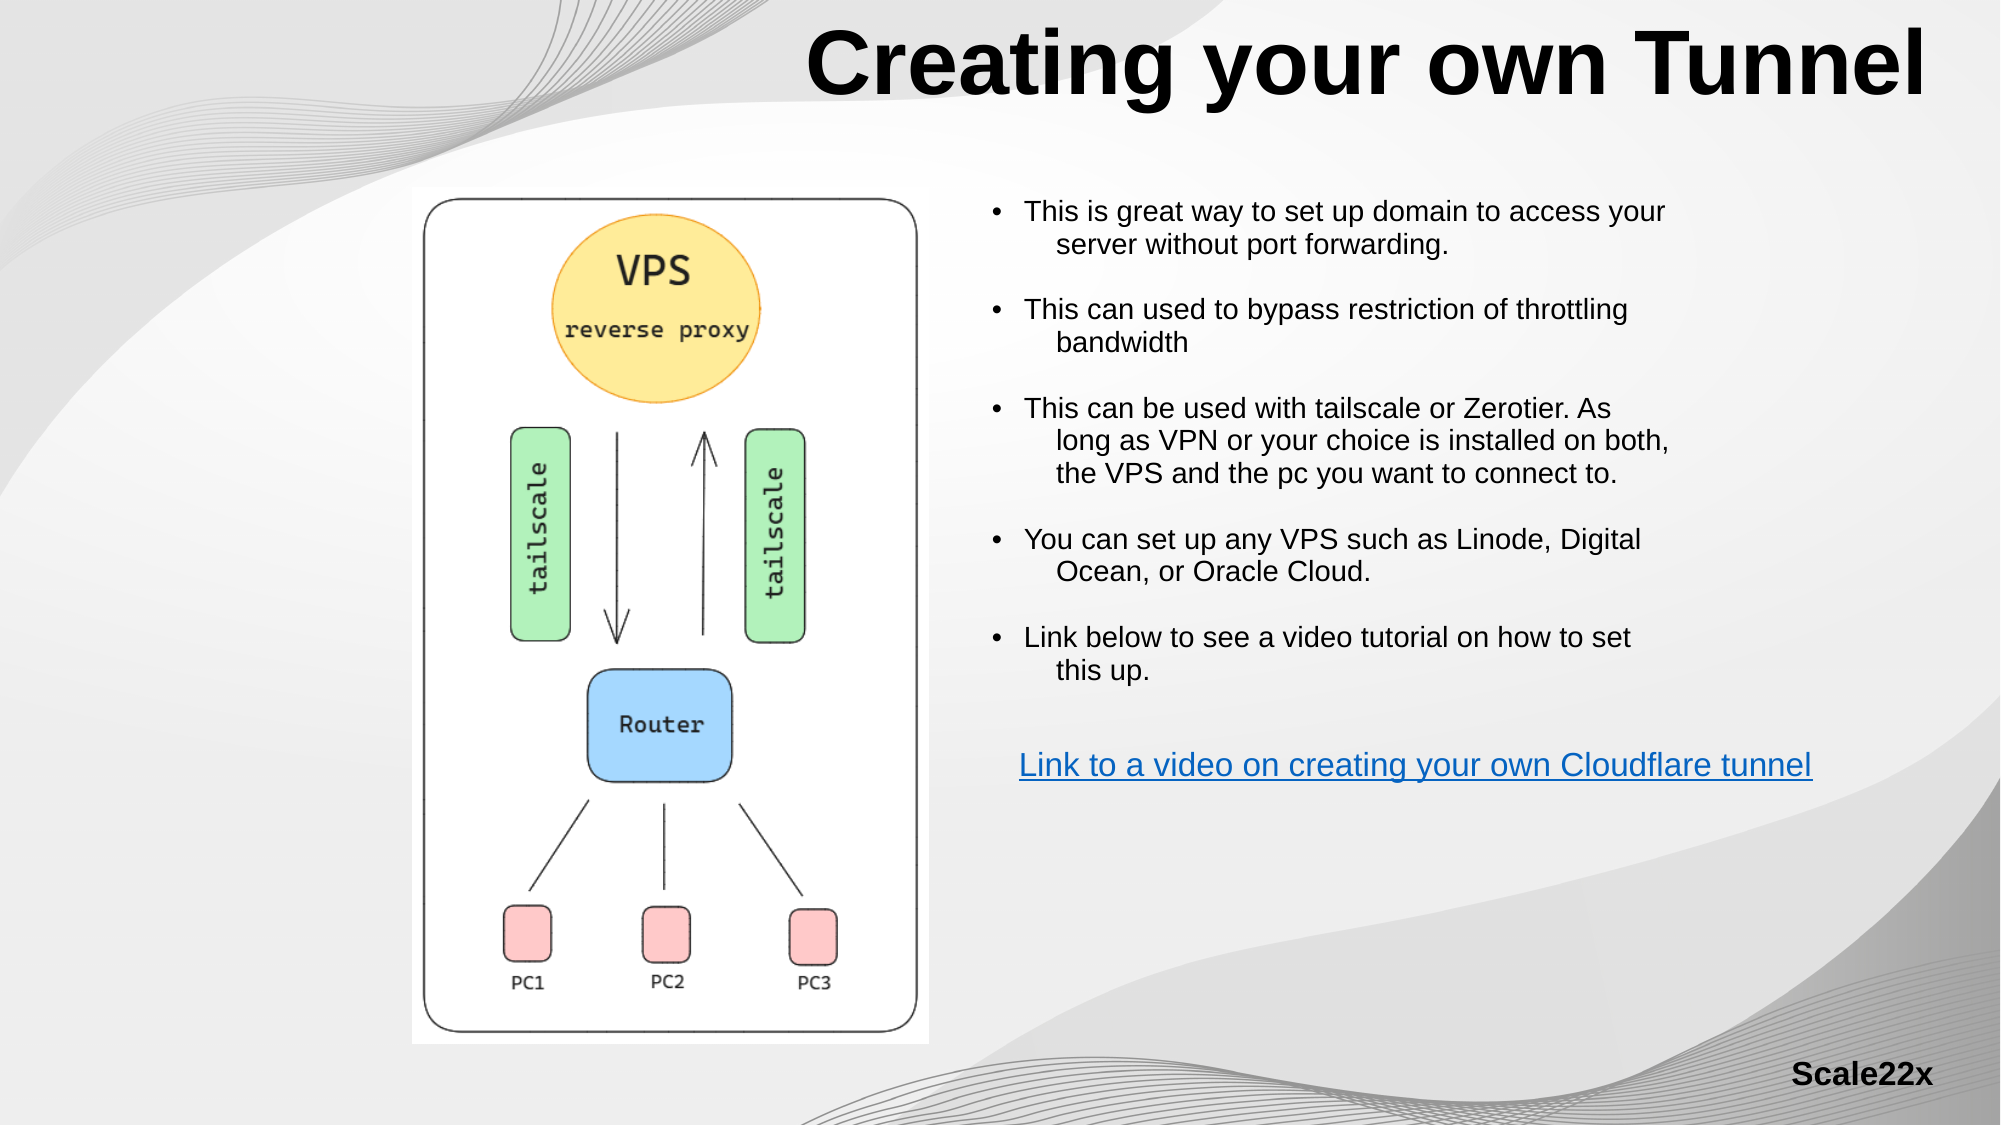

# Creating your own Tunnel
This is great way to set up domain to access your server without port forwarding.
This can used to bypass restriction of throttling bandwidth
This can be used with tailscale or Zerotier. As long as VPN or your choice is installed on both, the VPS and the pc you want to connect to.
You can set up any VPS such as Linode, Digital Ocean, or Oracle Cloud.
Link below to see a video tutorial on how to set this up.
Link to a video on creating your own Cloudflare tunnel
Scale22x